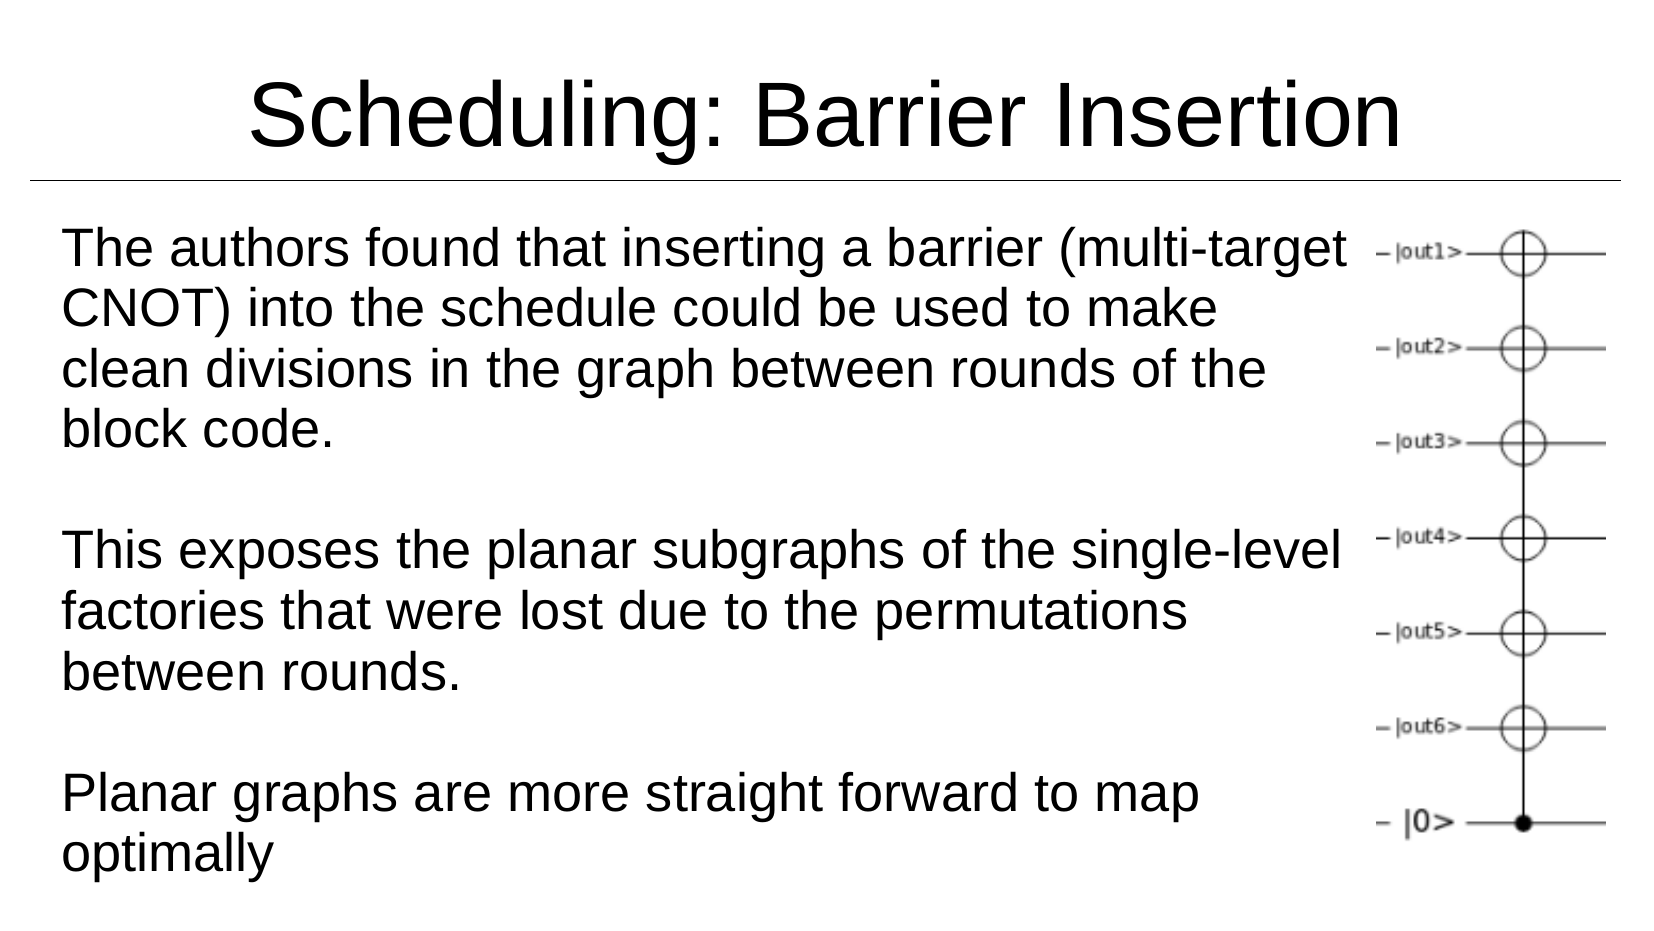

# Scheduling: Barrier Insertion
The authors found that inserting a barrier (multi-target CNOT) into the schedule could be used to make clean divisions in the graph between rounds of the block code.
This exposes the planar subgraphs of the single-level factories that were lost due to the permutations between rounds.
Planar graphs are more straight forward to map optimally